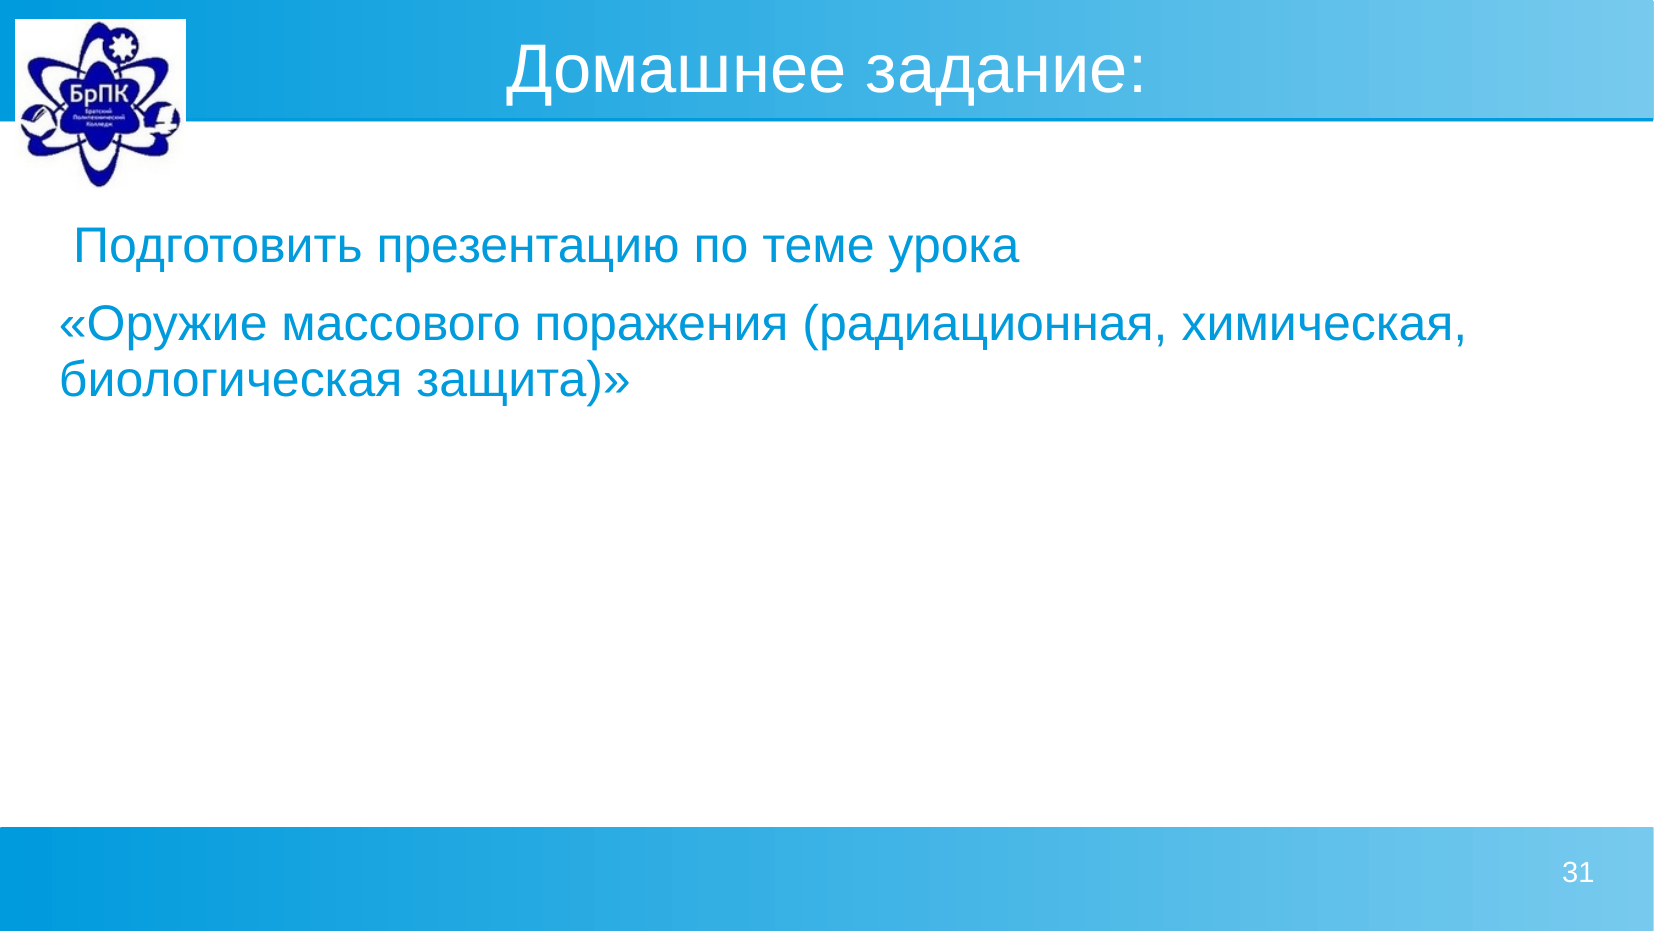

# Домашнее задание:
 Подготовить презентацию по теме урока
«Оружие массового поражения (радиационная, химическая, биологическая защита)»
31